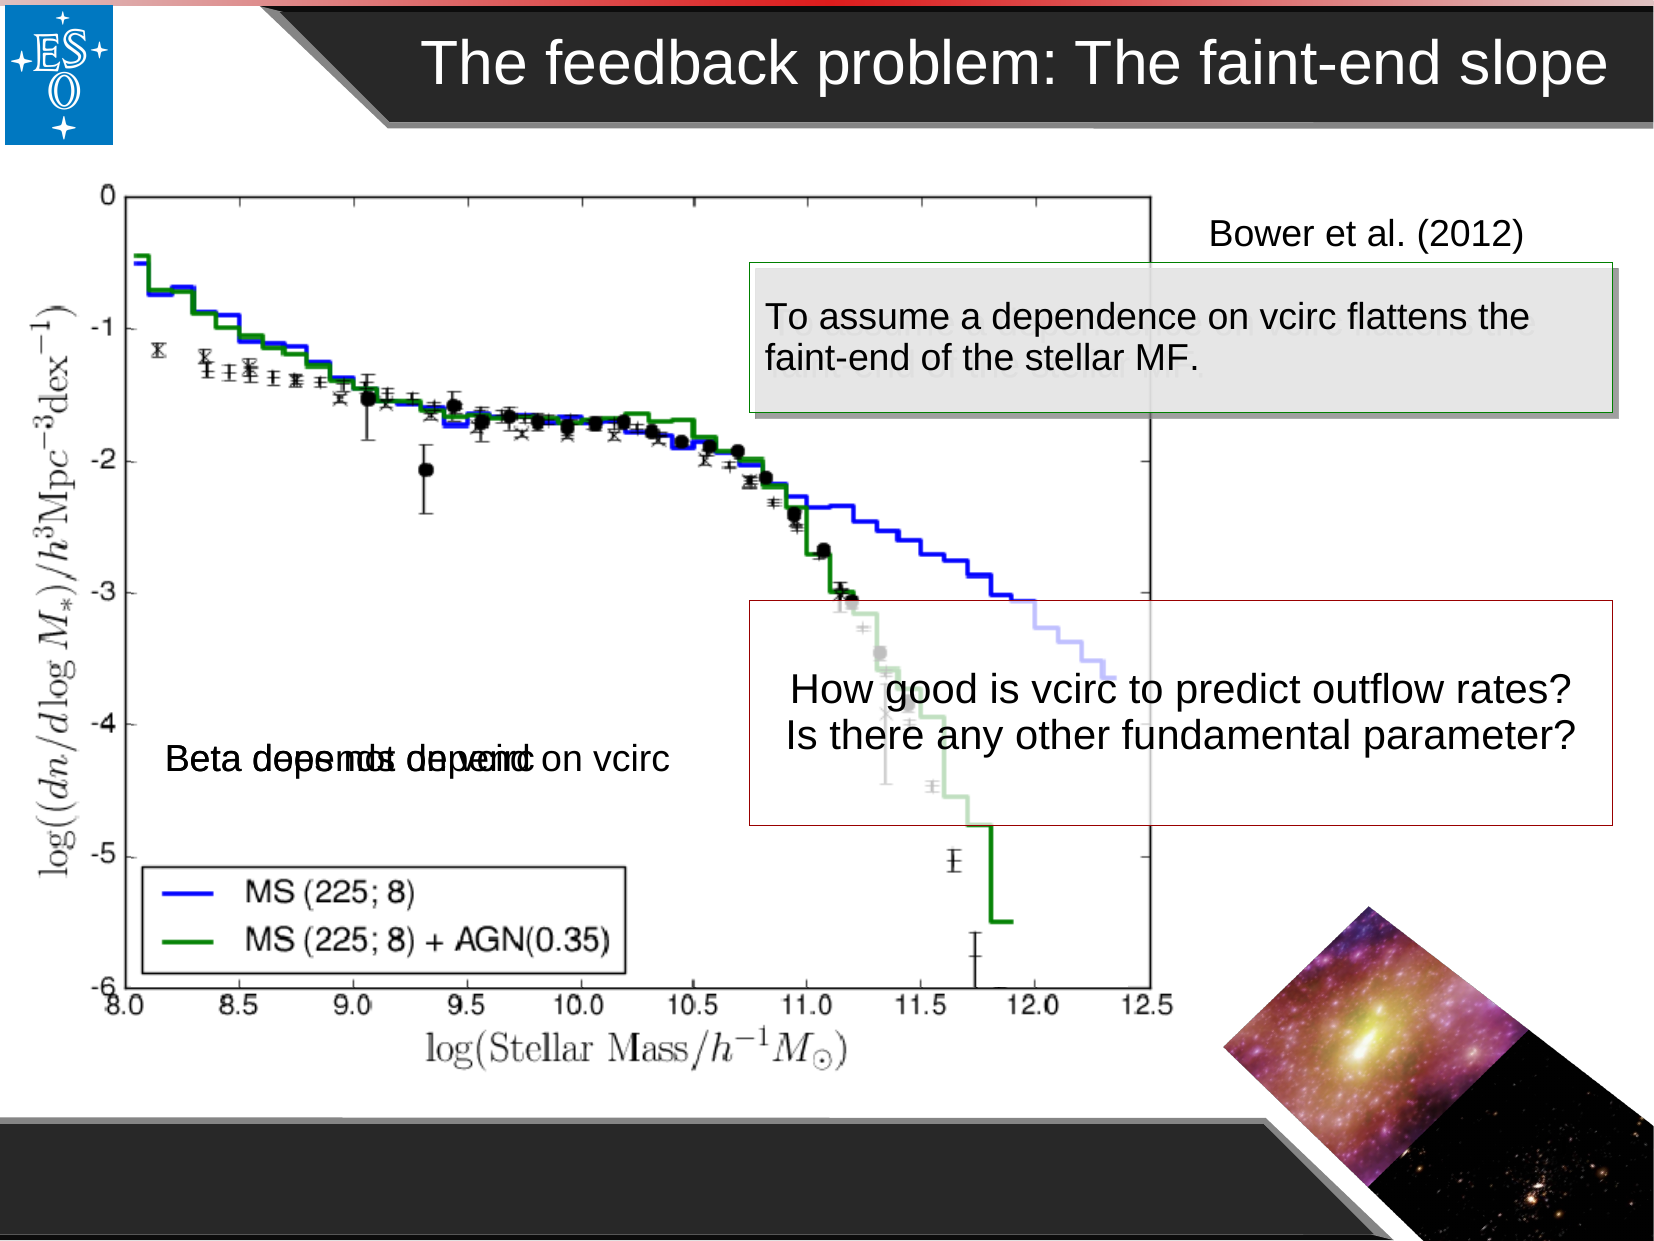

# The feedback problem: The faint-end slope
Bower et al. (2012)
To assume a dependence on vcirc flattens the
faint-end of the stellar MF.
How good is vcirc to predict outflow rates?
Is there any other fundamental parameter?
Beta depends on vcirc
Beta does not depend on vcirc